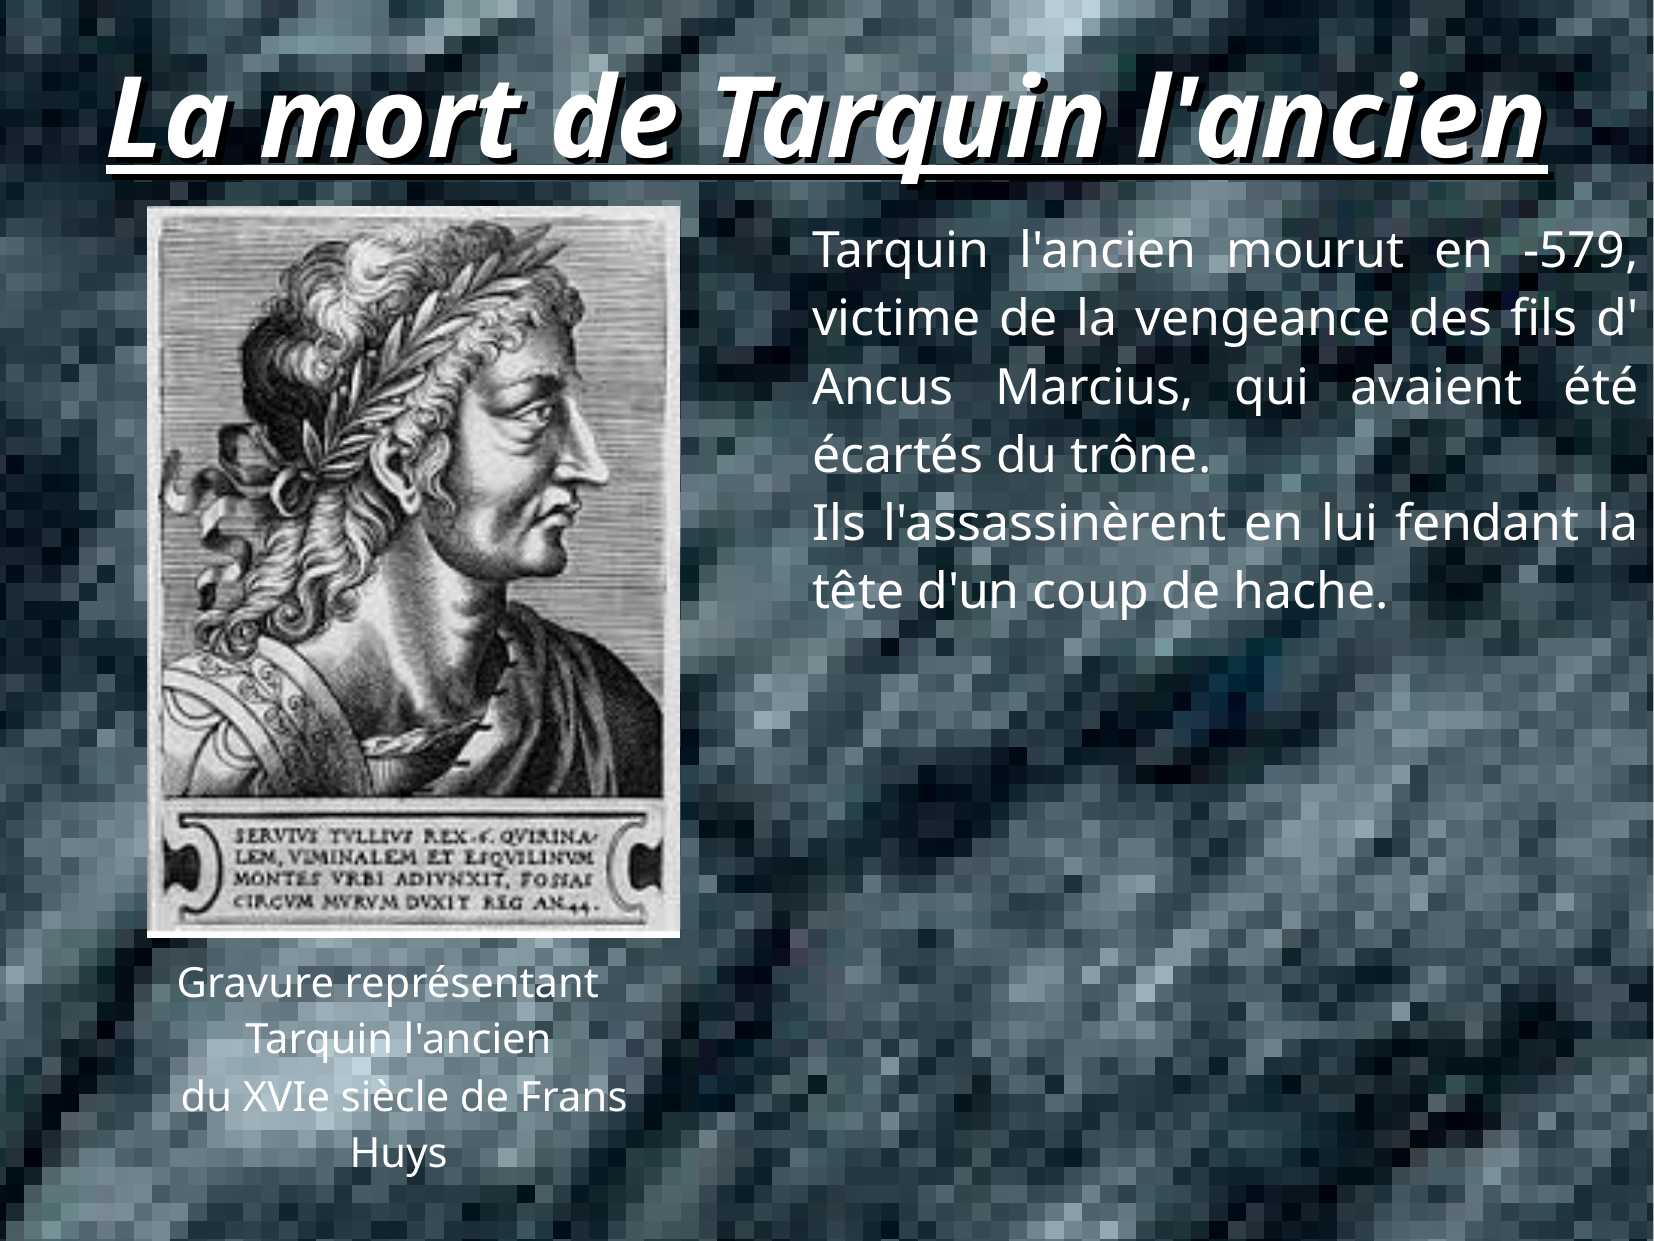

La mort de Tarquin l'ancien
Tarquin l'ancien mourut en -579, victime de la vengeance des fils d' Ancus Marcius, qui avaient été écartés du trône.
Ils l'assassinèrent en lui fendant la tête d'un coup de hache.
Gravure représentant Tarquin l'ancien
 du XVIe siècle de Frans Huys